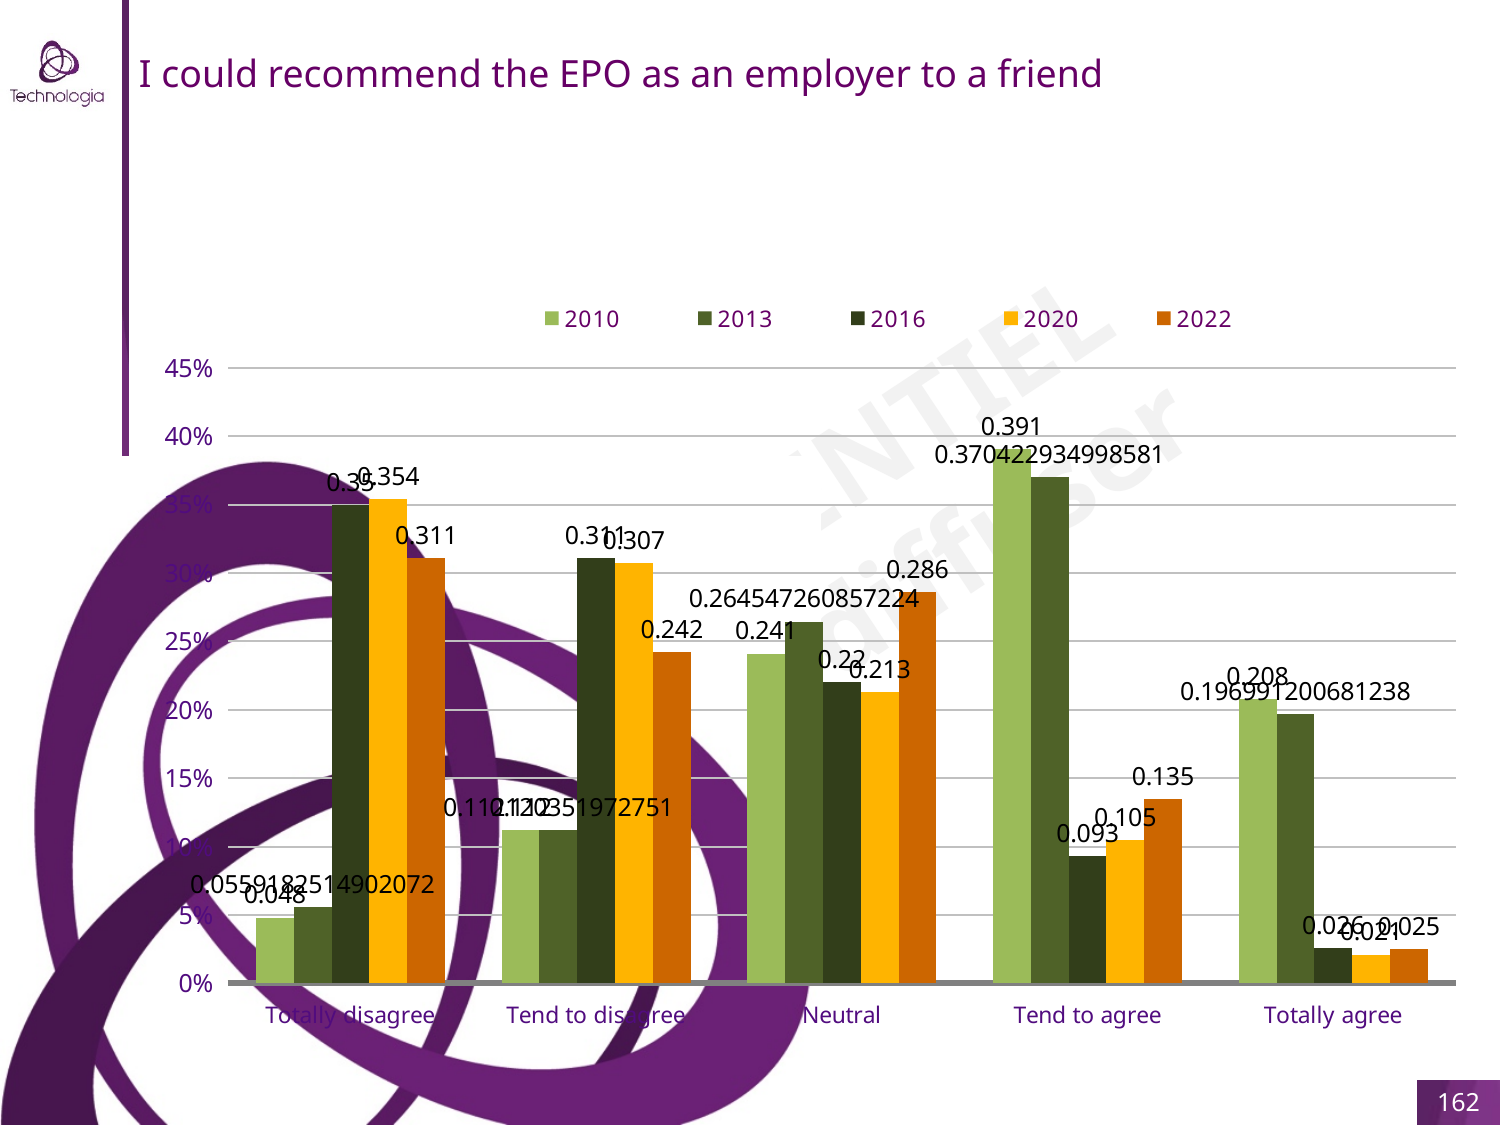

# I could recommend the EPO as an employer to a friend
### Chart
| Category | 2010 | 2013 | 2016 | 2020 | 2022 |
|---|---|---|---|---|---|
| Totally disagree | 0.048 | 0.0559182514902072 | 0.35 | 0.354 | 0.311 |
| Tend to disagree | 0.112 | 0.112120351972751 | 0.311 | 0.307 | 0.242 |
| Neutral | 0.241 | 0.264547260857224 | 0.22 | 0.213 | 0.286 |
| Tend to agree | 0.391 | 0.370422934998581 | 0.093 | 0.105 | 0.135 |
| Totally agree | 0.208 | 0.196991200681238 | 0.026 | 0.021 | 0.025 |